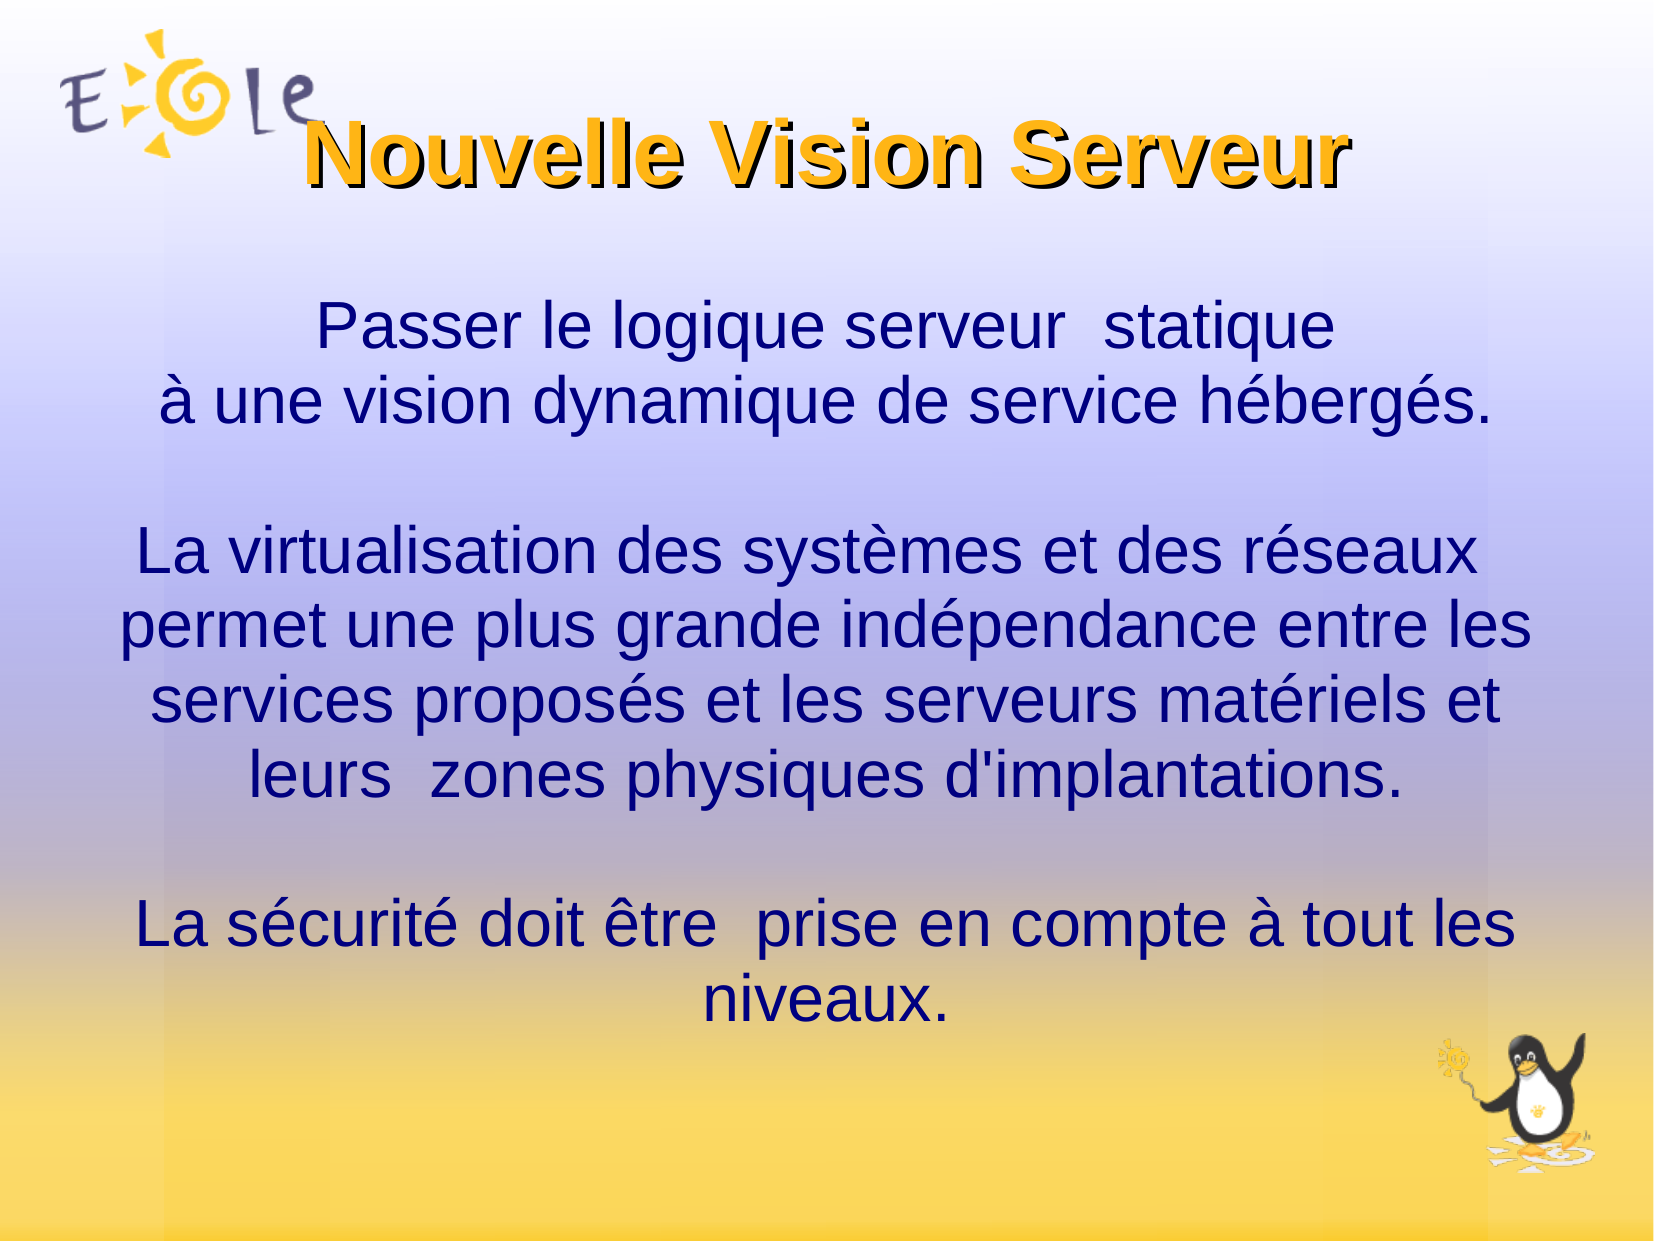

# Nouvelle Vision Serveur
Passer le logique serveur statique
à une vision dynamique de service hébergés.
La virtualisation des systèmes et des réseaux permet une plus grande indépendance entre les services proposés et les serveurs matériels et leurs zones physiques d'implantations.
La sécurité doit être prise en compte à tout les niveaux.